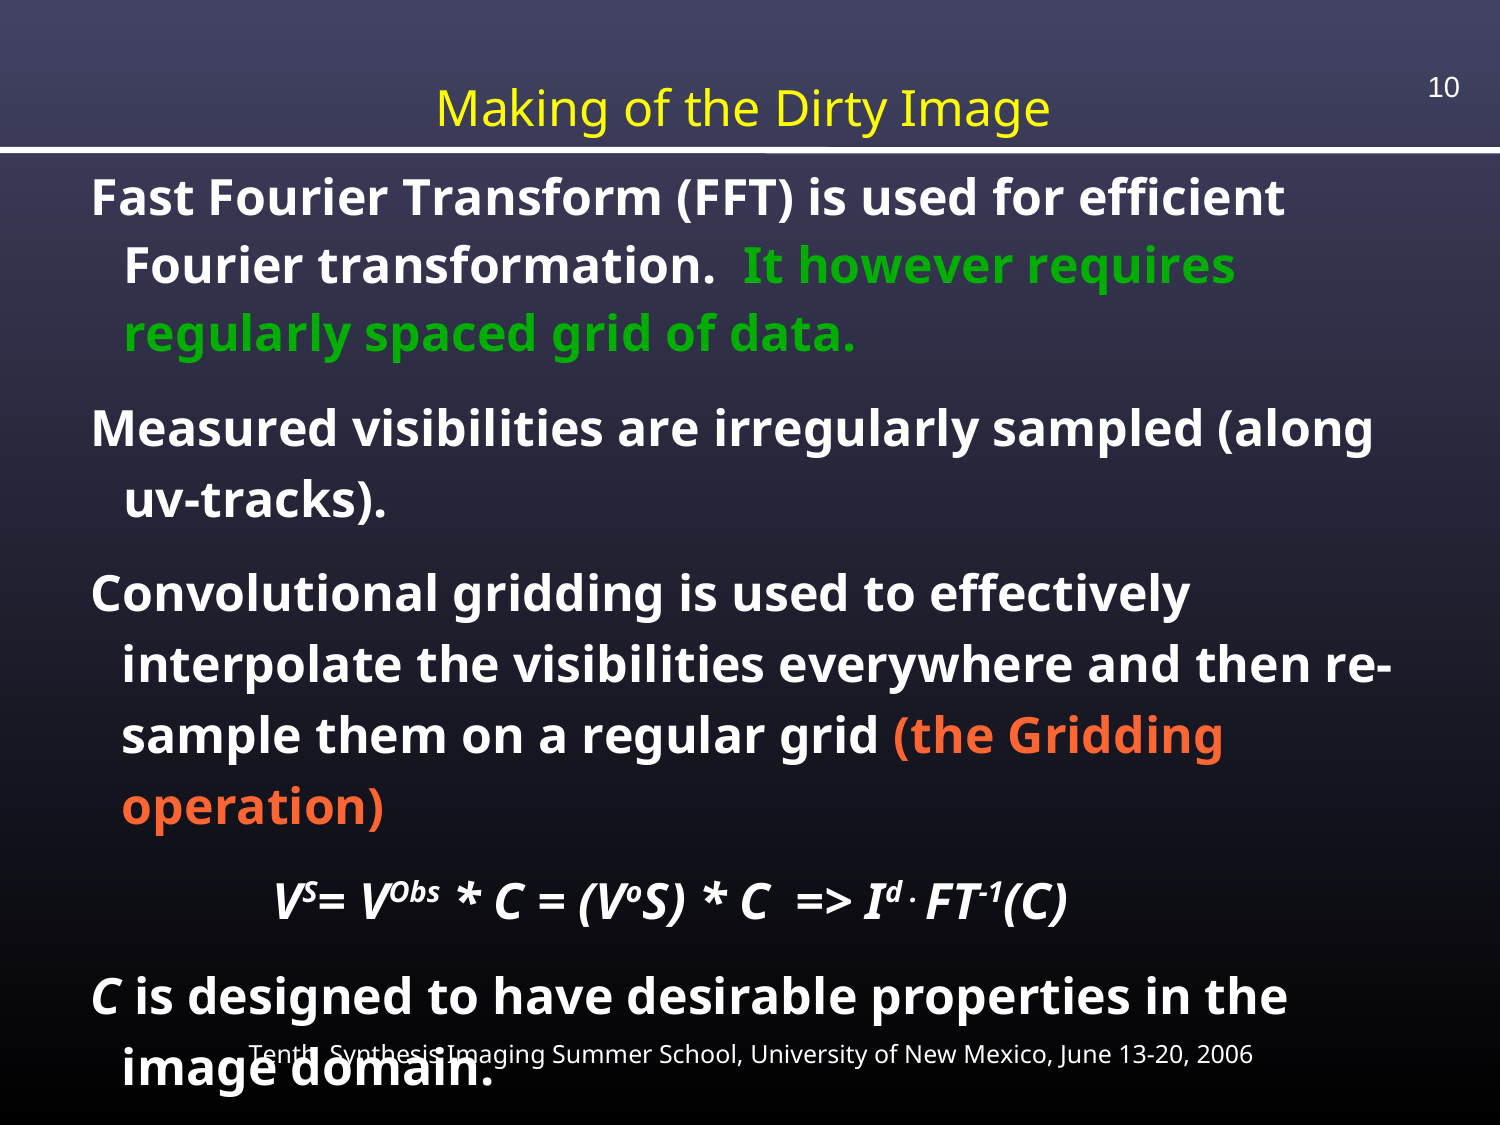

# Making of the Dirty Image
Fast Fourier Transform (FFT) is used for efficient Fourier transformation. It however requires regularly spaced grid of data.
Measured visibilities are irregularly sampled (along uv-tracks).
Convolutional gridding is used to effectively interpolate the visibilities everywhere and then re-sample them on a regular grid (the Gridding operation)
 VS= VObs * C = (VoS) * C => Id . FT-1(C)
C is designed to have desirable properties in the image domain.